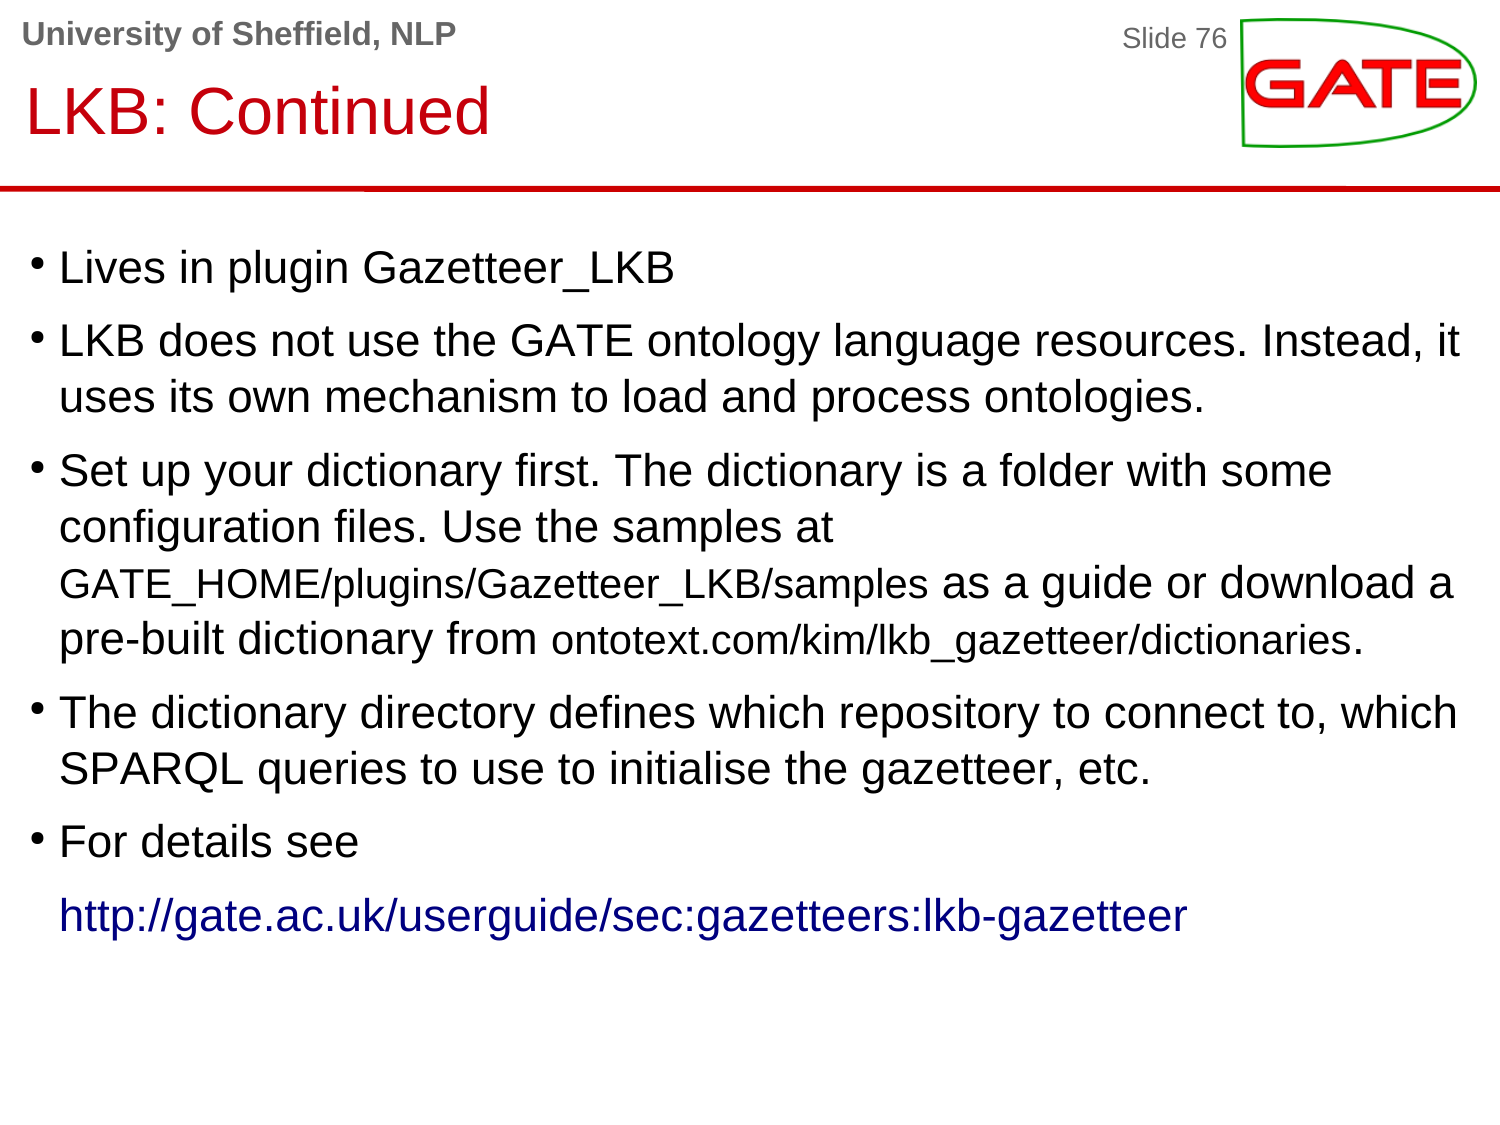

76
# LKB: Continued
Lives in plugin Gazetteer_LKB
LKB does not use the GATE ontology language resources. Instead, it uses its own mechanism to load and process ontologies.
Set up your dictionary ﬁrst. The dictionary is a folder with some conﬁguration ﬁles. Use the samples at GATE_HOME/plugins/Gazetteer_LKB/samples as a guide or download a pre-built dictionary from ontotext.com/kim/lkb_gazetteer/dictionaries.
The dictionary directory defines which repository to connect to, which SPARQL queries to use to initialise the gazetteer, etc.
For details see
http://gate.ac.uk/userguide/sec:gazetteers:lkb-gazetteer